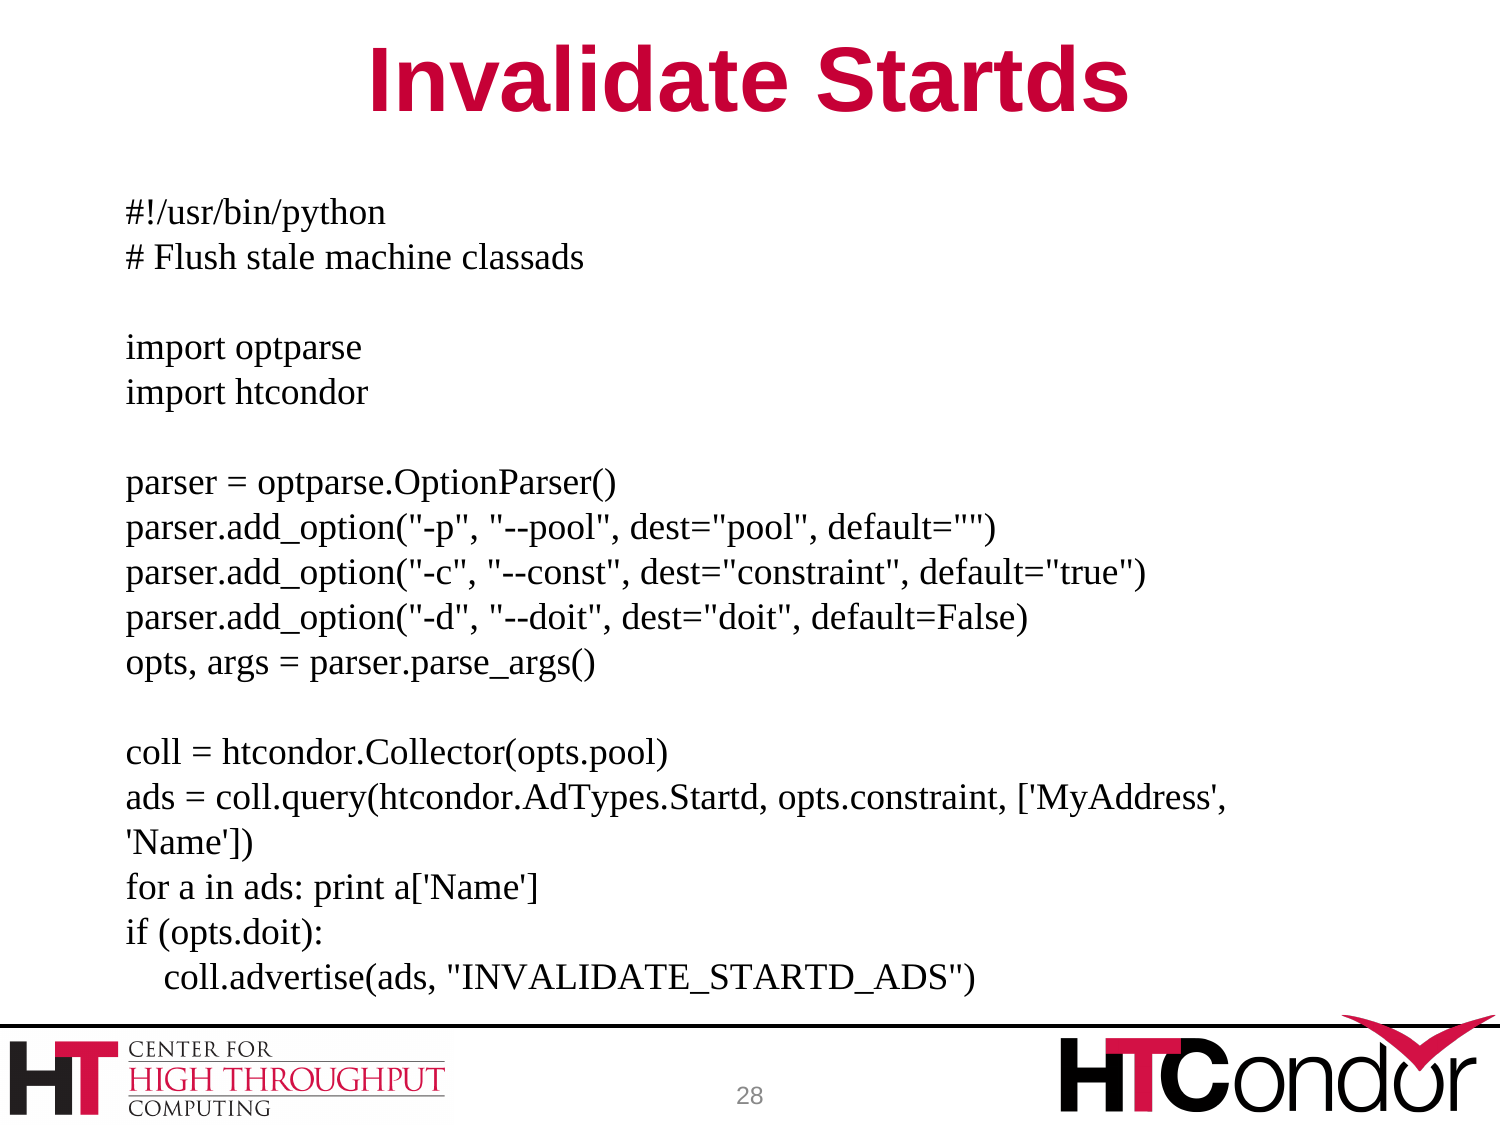

# Invalidate Startds
#!/usr/bin/python
# Flush stale machine classads
import optparse
import htcondor
parser = optparse.OptionParser()
parser.add_option("-p", "--pool", dest="pool", default="")
parser.add_option("-c", "--const", dest="constraint", default="true")
parser.add_option("-d", "--doit", dest="doit", default=False)
opts, args = parser.parse_args()
coll = htcondor.Collector(opts.pool)
ads = coll.query(htcondor.AdTypes.Startd, opts.constraint, ['MyAddress', 'Name'])
for a in ads: print a['Name']
if (opts.doit):
 coll.advertise(ads, "INVALIDATE_STARTD_ADS")